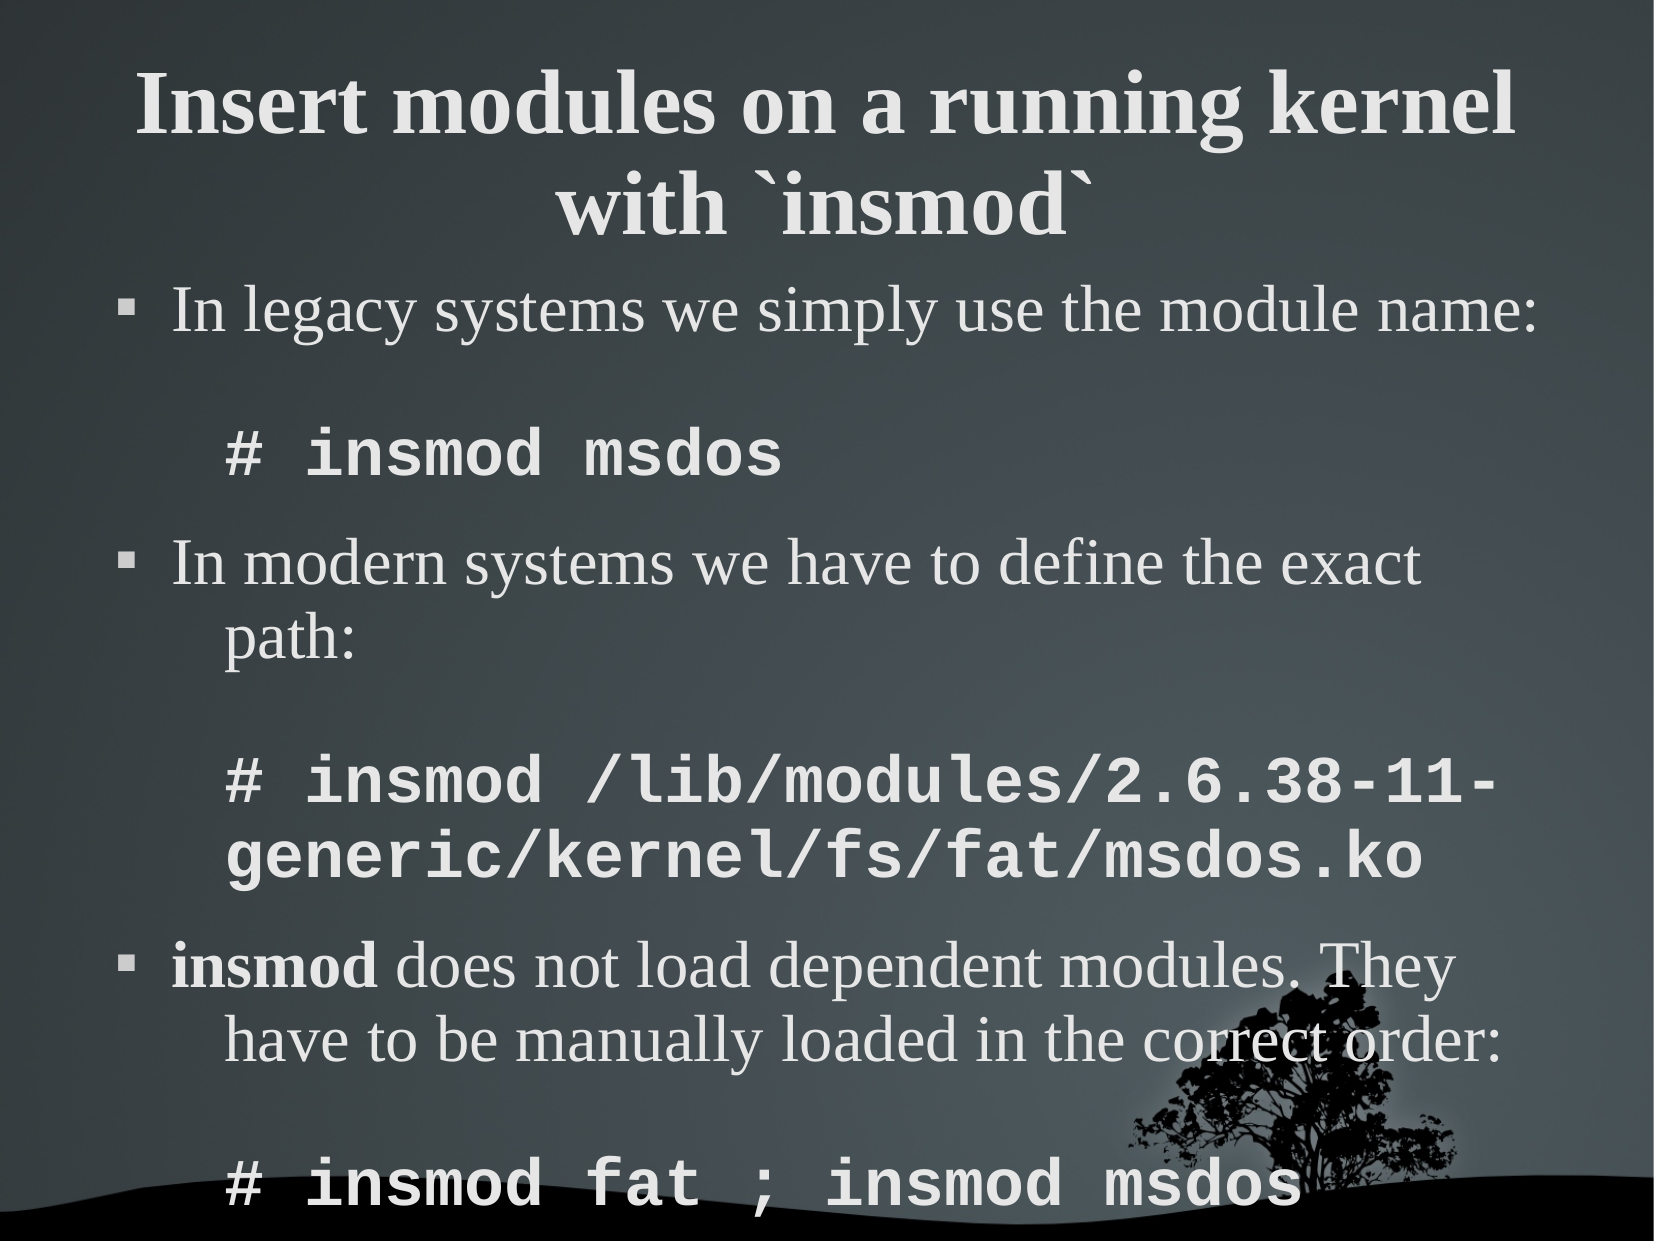

# Insert modules on a running kernel with `insmod`
In legacy systems we simply use the module name:
# insmod msdos
In modern systems we have to define the exact path:
# insmod /lib/modules/2.6.38-11-generic/kernel/fs/fat/msdos.ko
insmod does not load dependent modules. They have to be manually loaded in the correct order:
# insmod fat ; insmod msdos